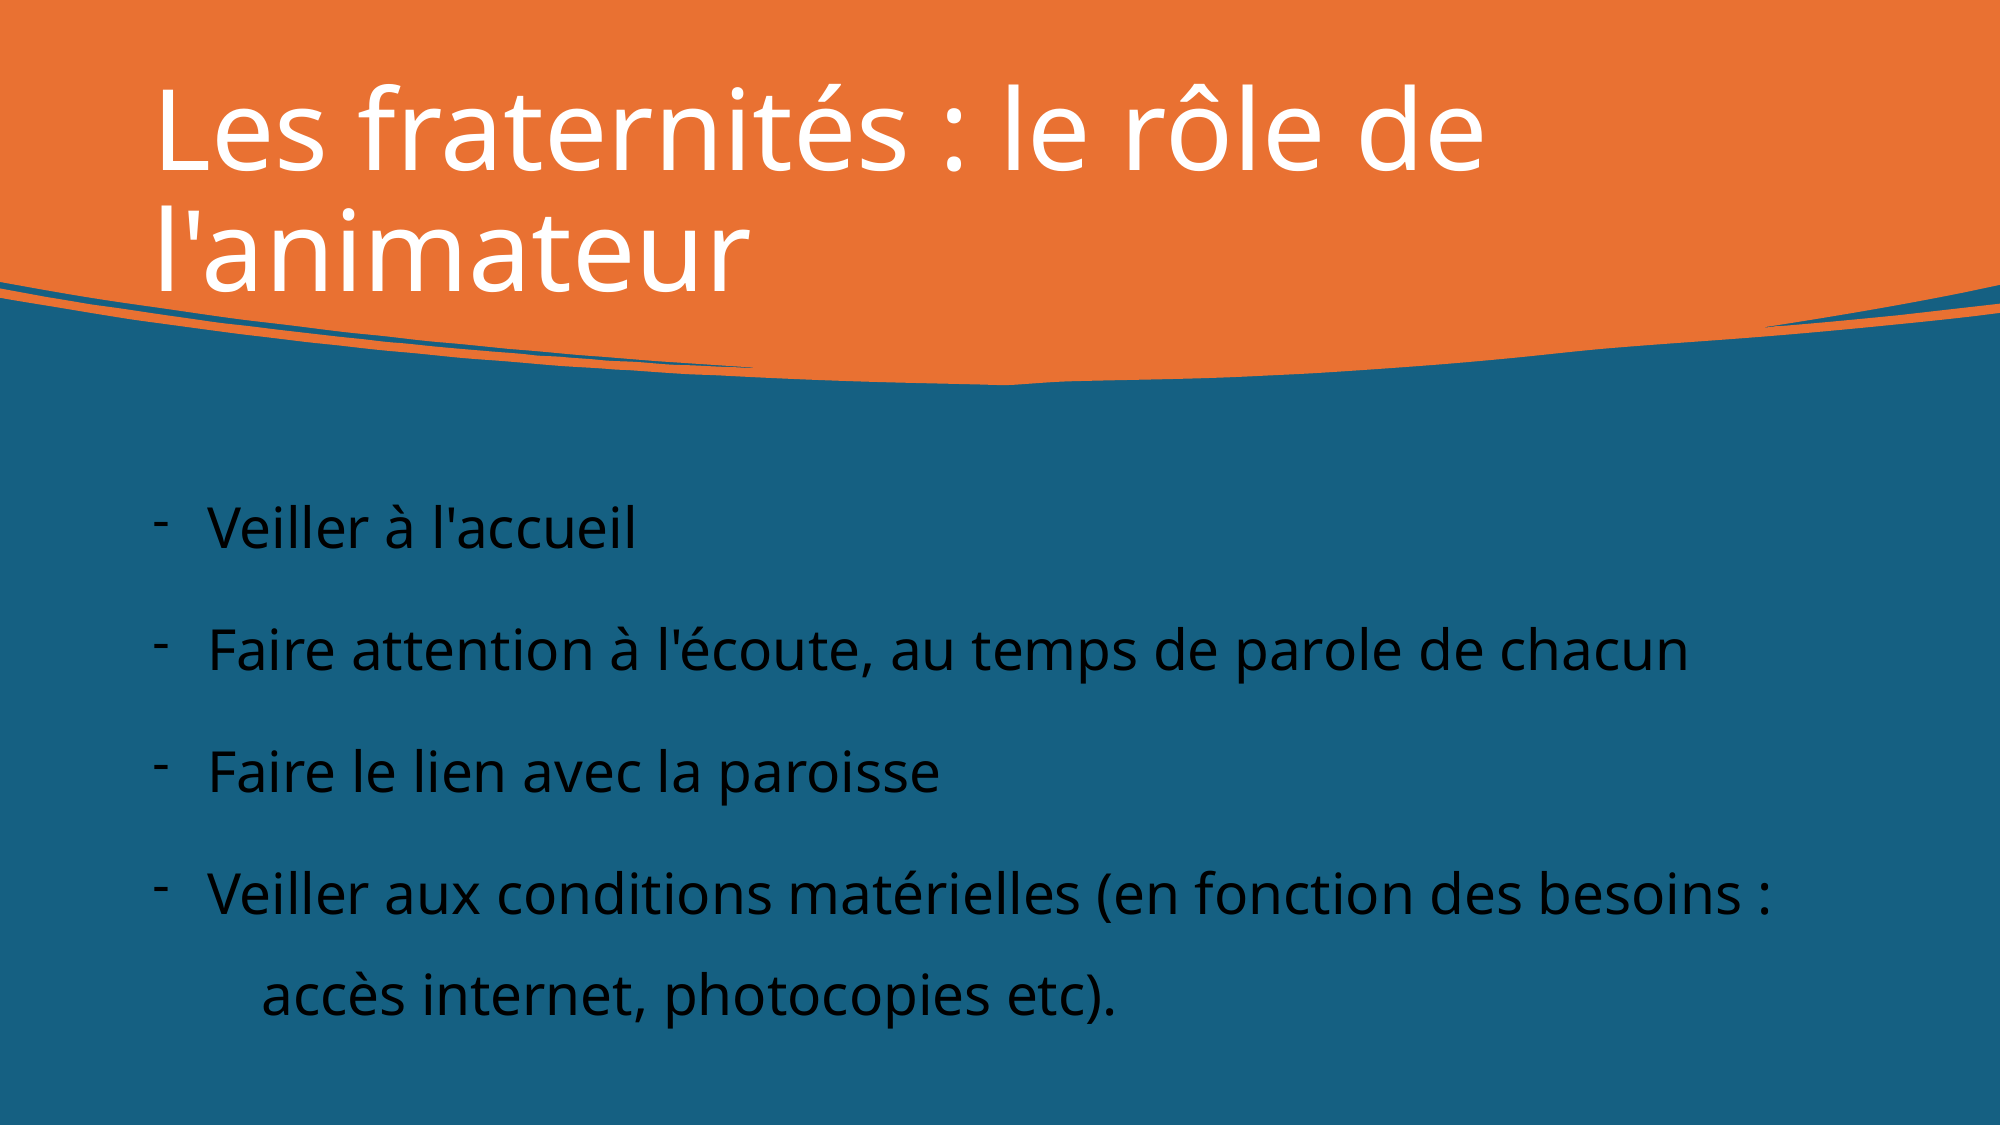

# Les fraternités : le rôle de l'animateur
Veiller à l'accueil
Faire attention à l'écoute, au temps de parole de chacun
Faire le lien avec la paroisse
Veiller aux conditions matérielles (en fonction des besoins : accès internet, photocopies etc).